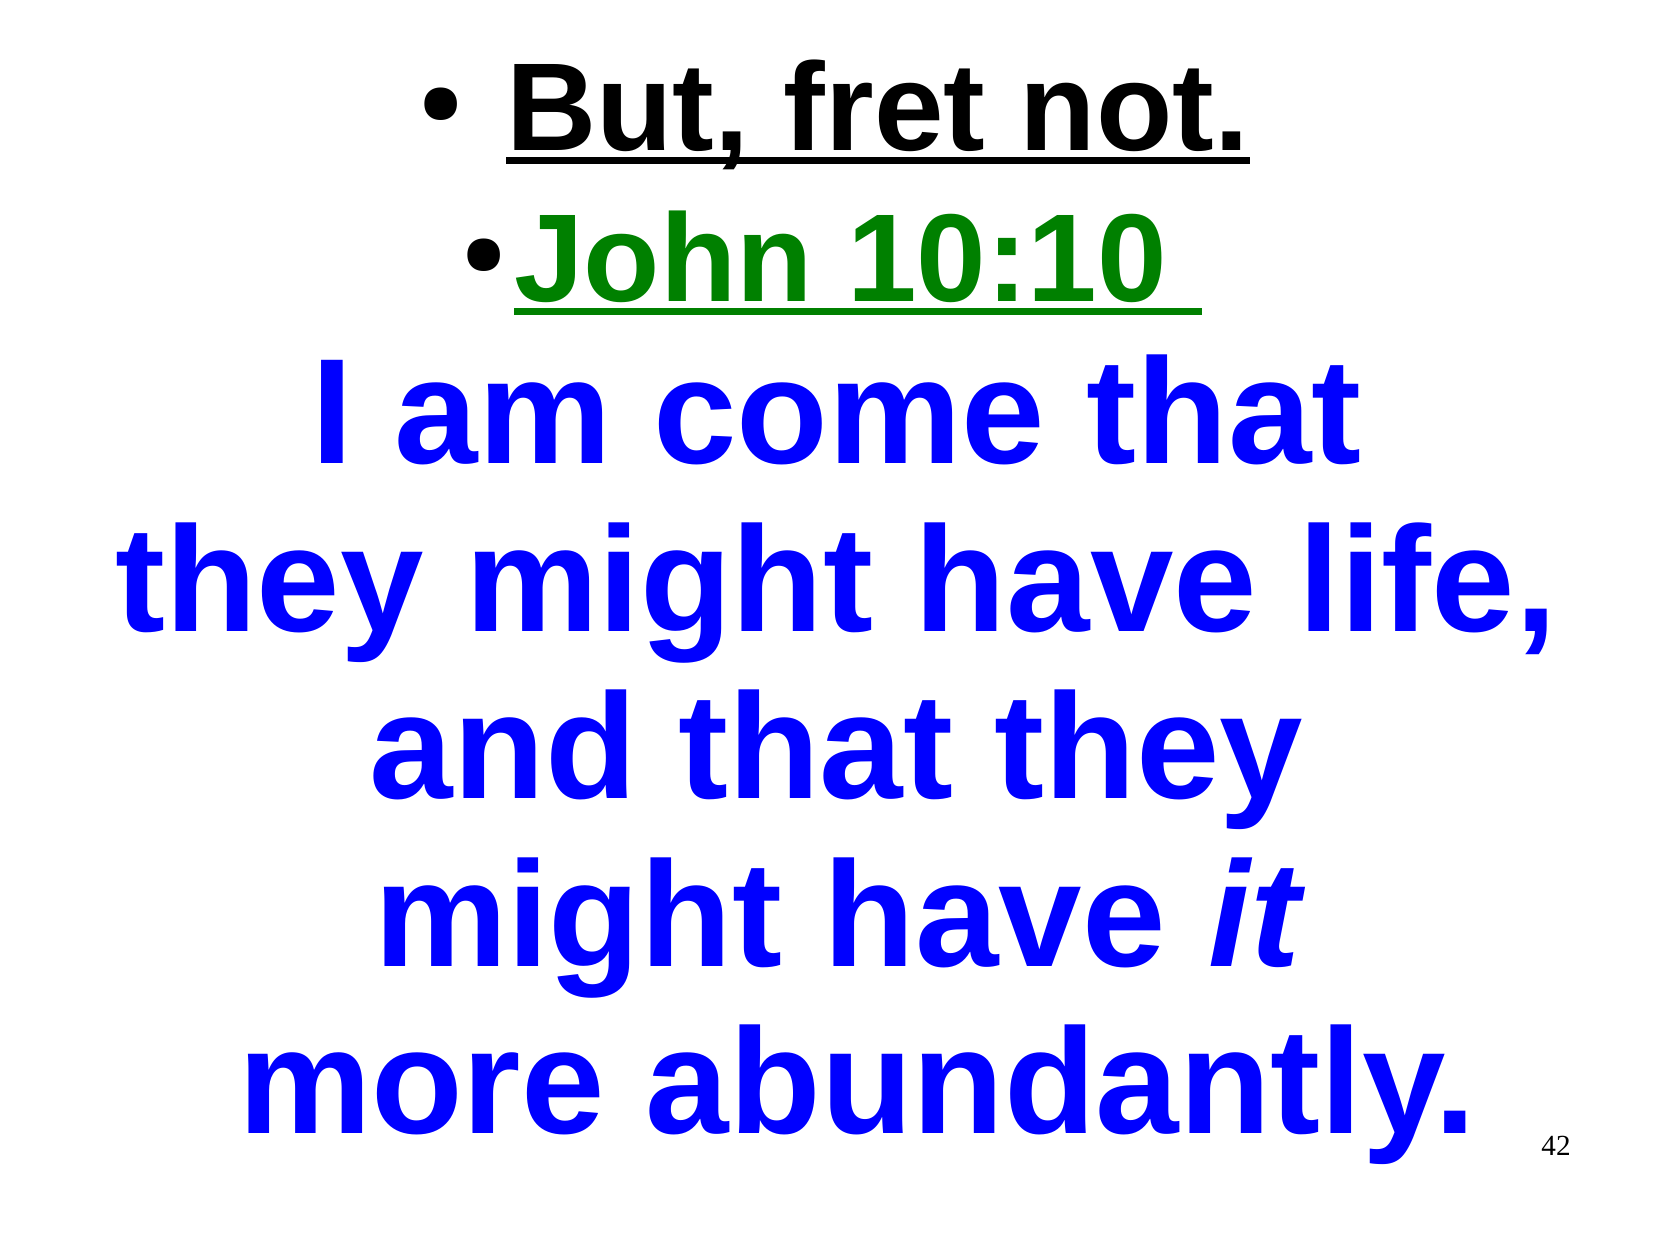

# But, fret not.
John 10:10
I am come that
they might have life,
and that they
might have it
more abundantly.
42